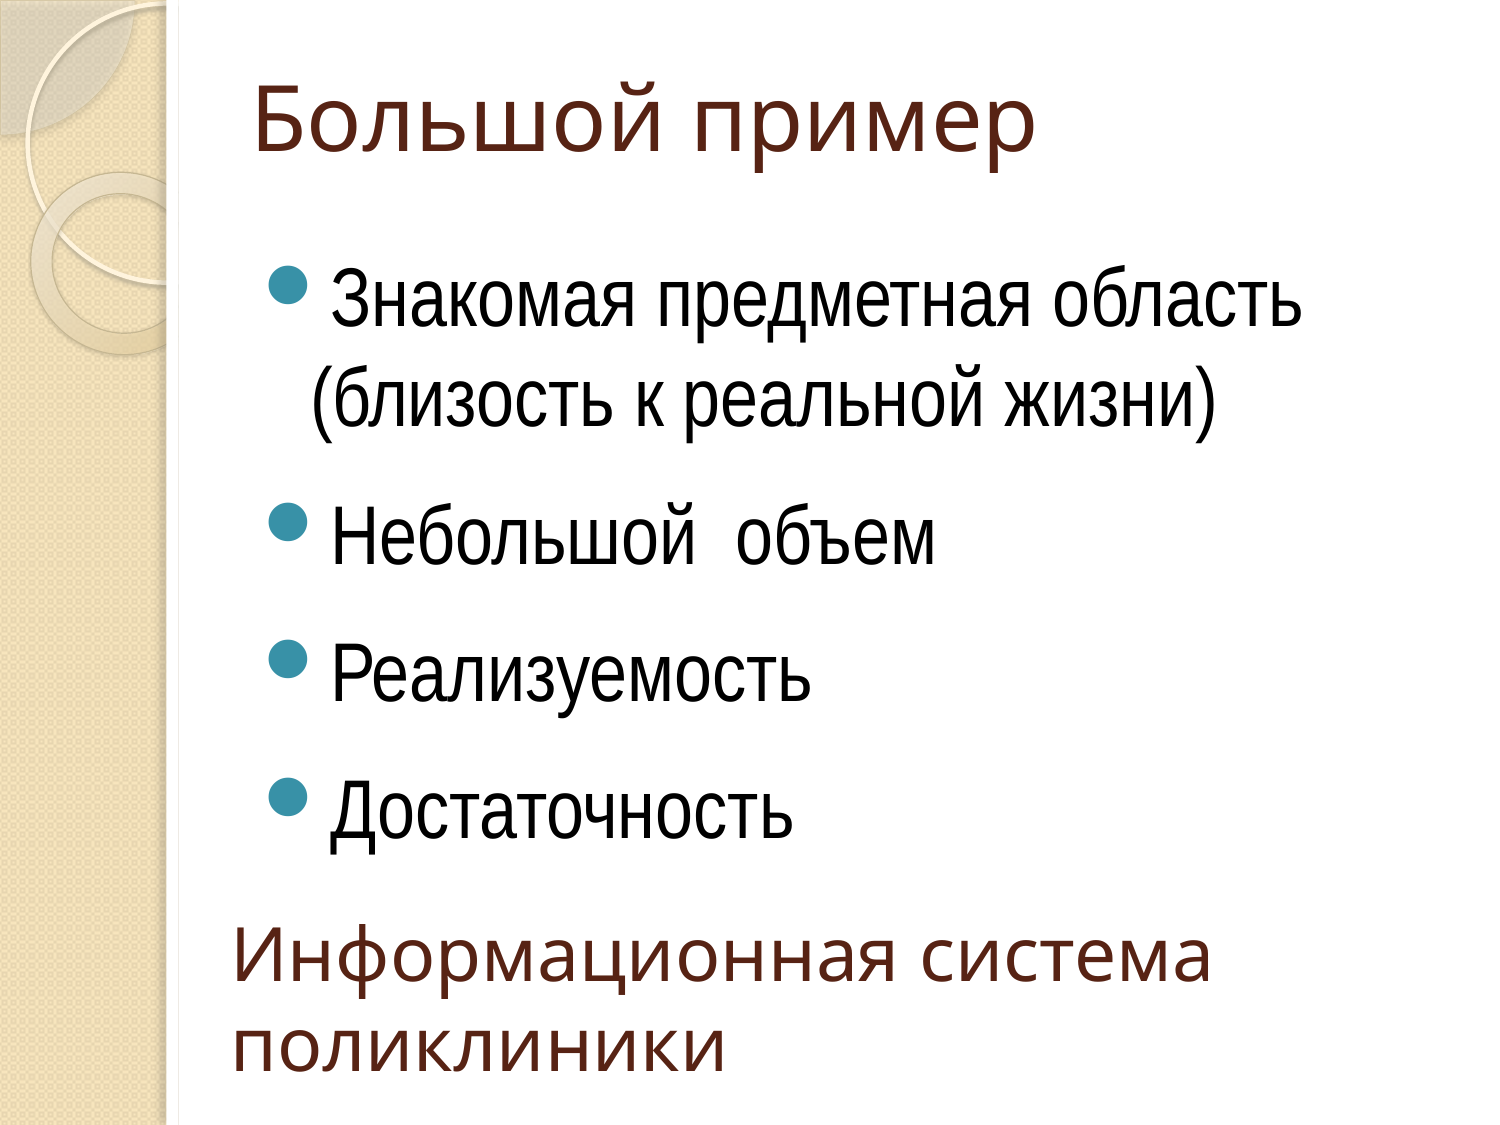

Большой пример
# Знакомая предметная область (близость к реальной жизни)
Небольшой объем
Реализуемость
Достаточность
Информационная система поликлиники